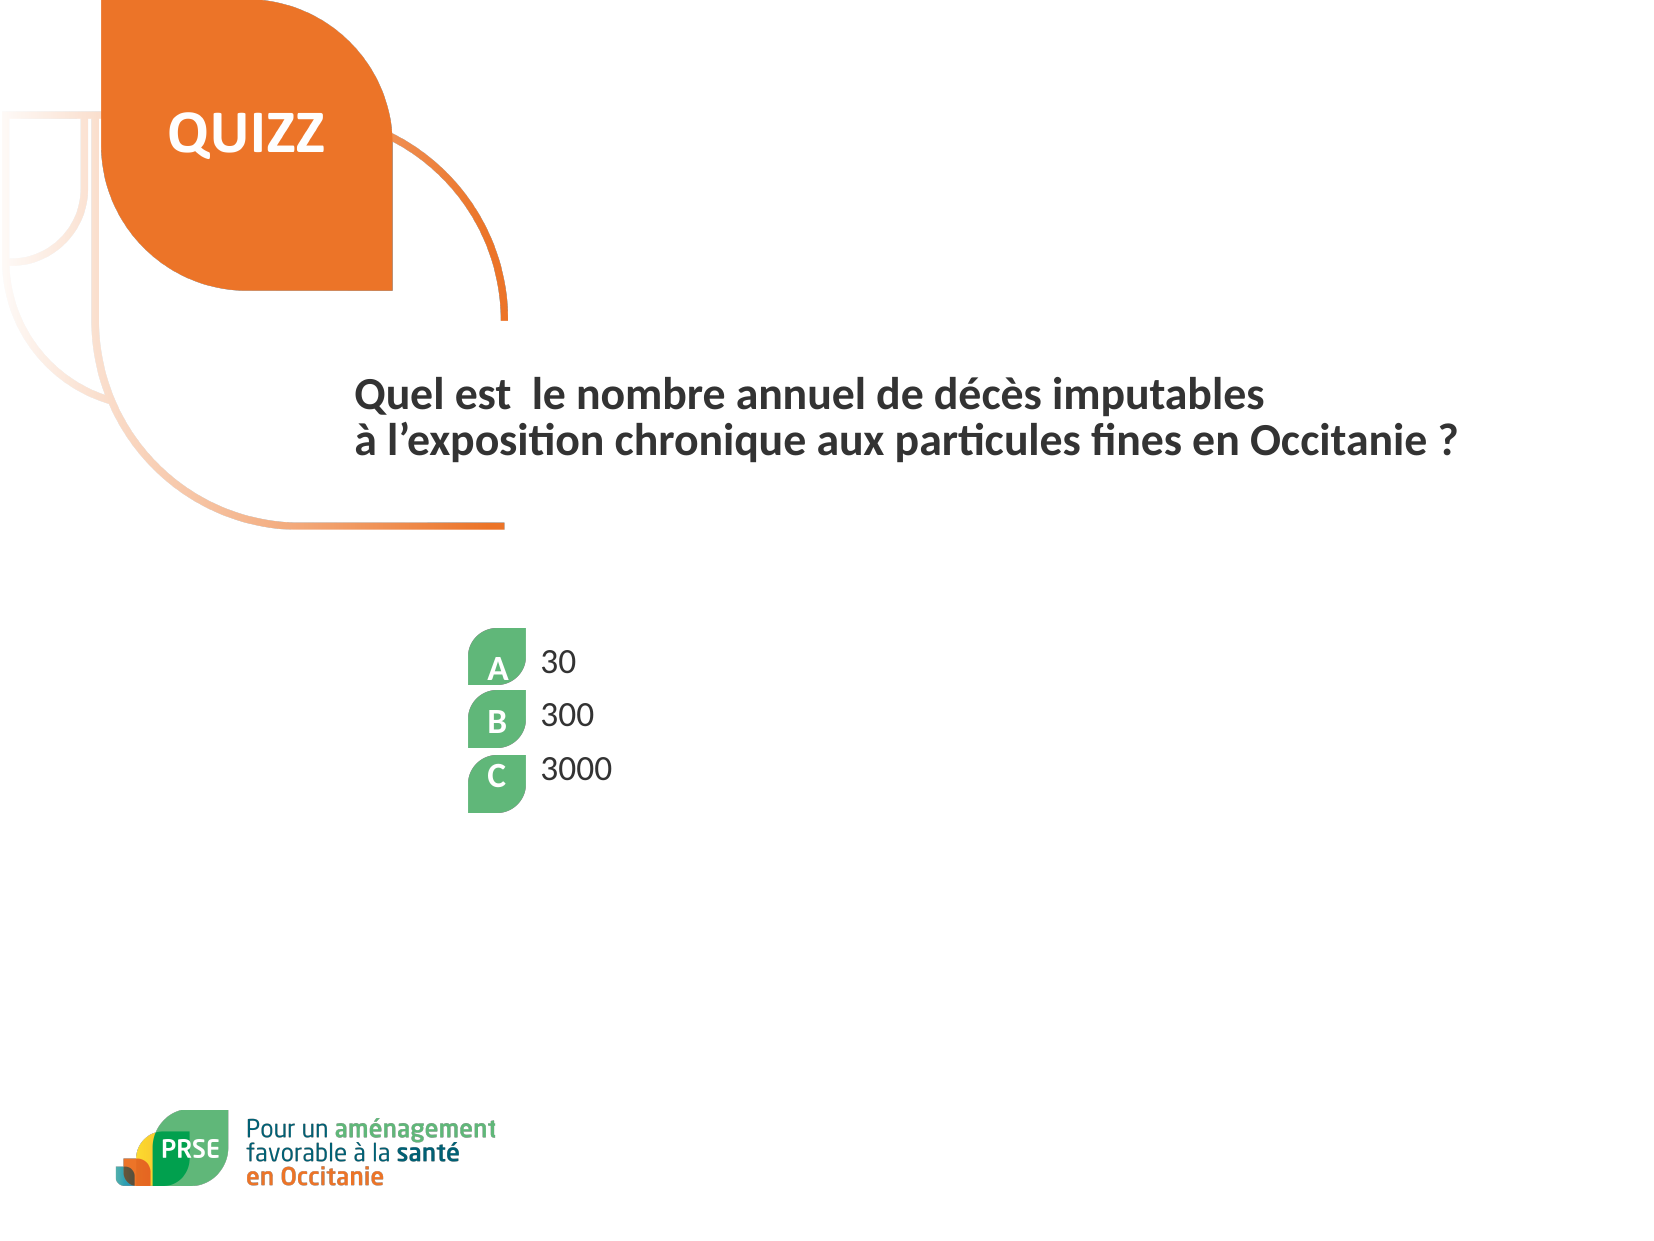

# Quel est le nombre annuel de décès imputables à l’exposition chronique aux particules fines en Occitanie ?
30
300
3000
A
B
C